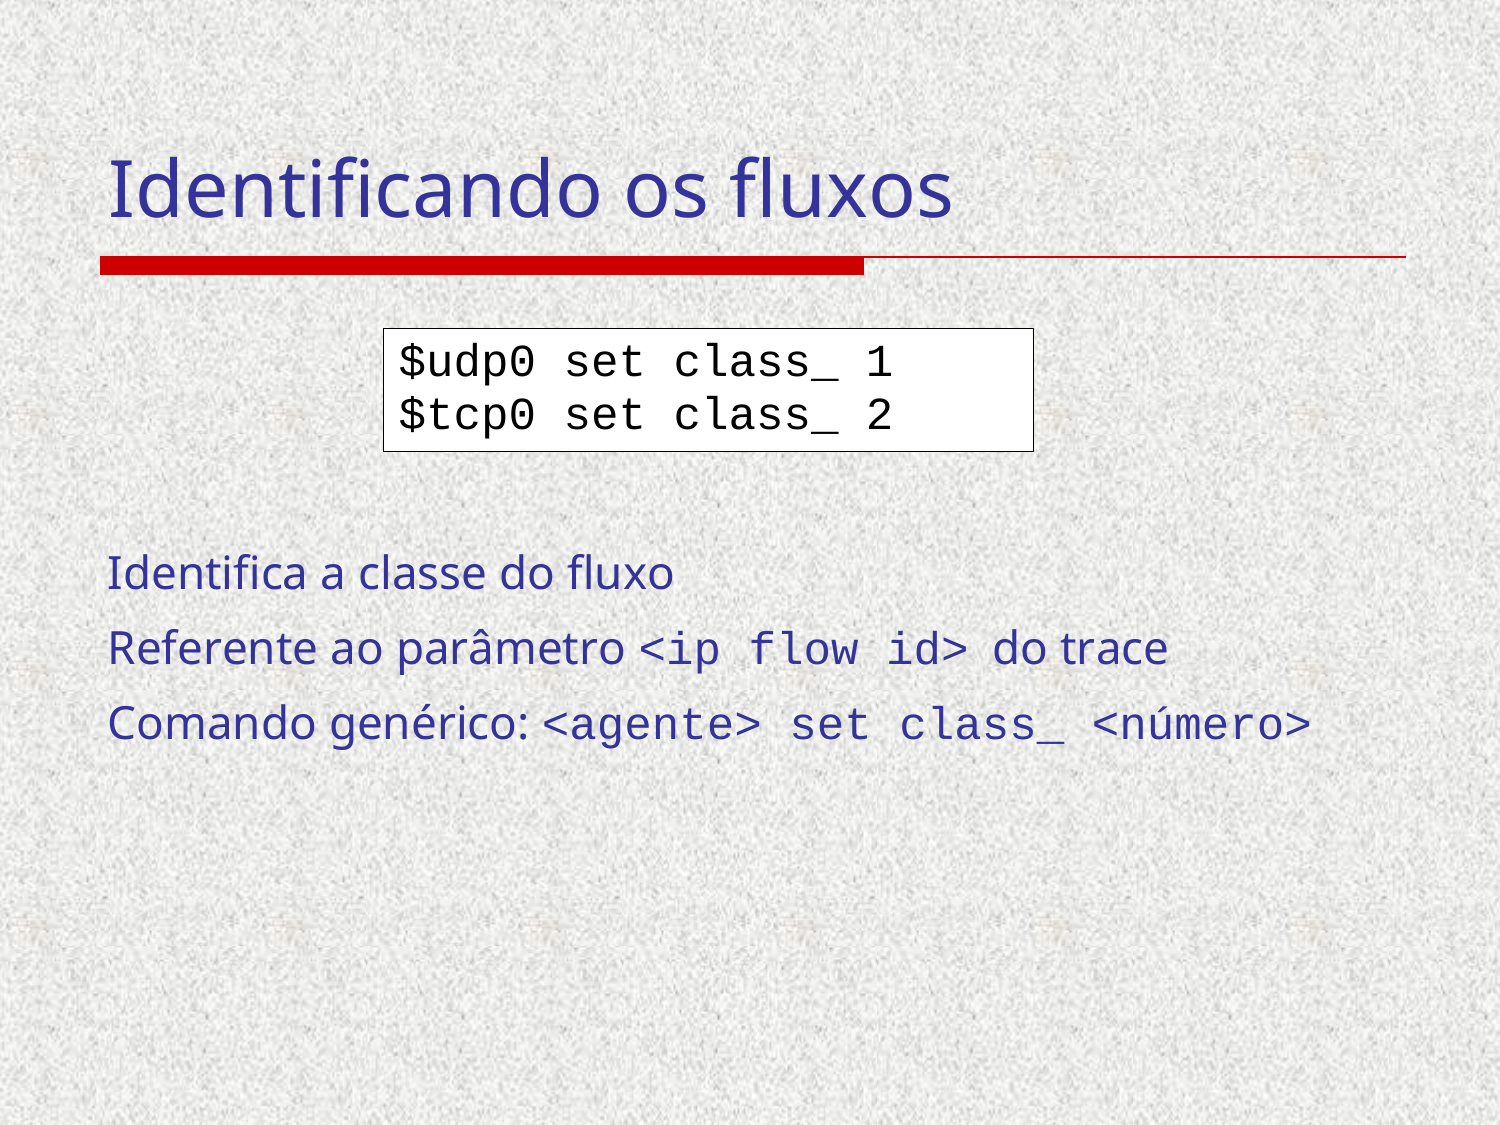

# Identificando os fluxos
$udp0 set class_ 1
$tcp0 set class_ 2
Identifica a classe do fluxo
Referente ao parâmetro <ip flow id> do trace
Comando genérico: <agente> set class_ <número>